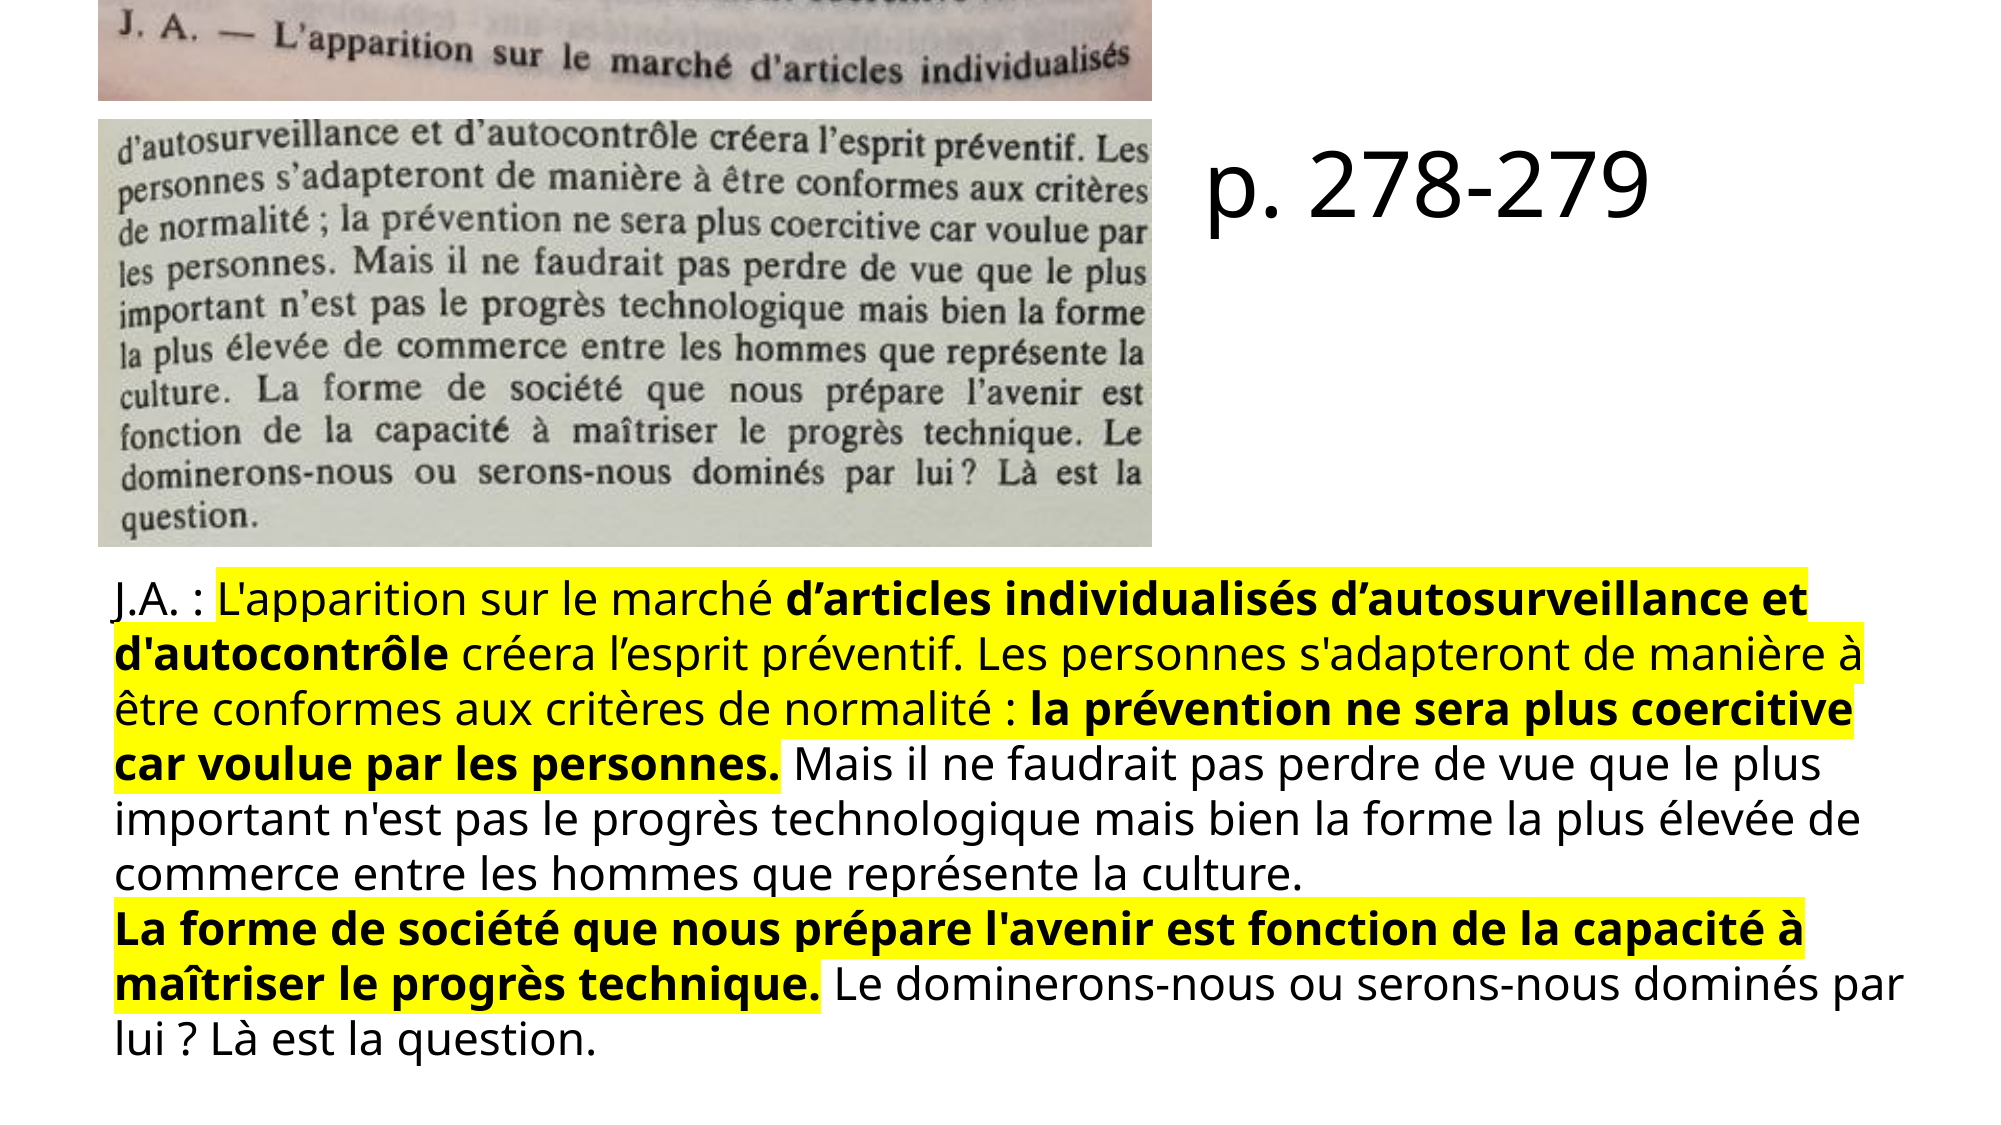

# p. 278-279
J.A. : L'apparition sur le marché d’articles individualisés d’autosurveillance et d'autocontrôle créera l’esprit préventif. Les personnes s'adapteront de manière à être conformes aux critères de normalité : la prévention ne sera plus coercitive car voulue par les personnes. Mais il ne faudrait pas perdre de vue que le plus important n'est pas le progrès technologique mais bien la forme la plus élevée de commerce entre les hommes que représente la culture.
La forme de société que nous prépare l'avenir est fonction de la capacité à maîtriser le progrès technique. Le dominerons-nous ou serons-nous dominés par lui ? Là est la question.